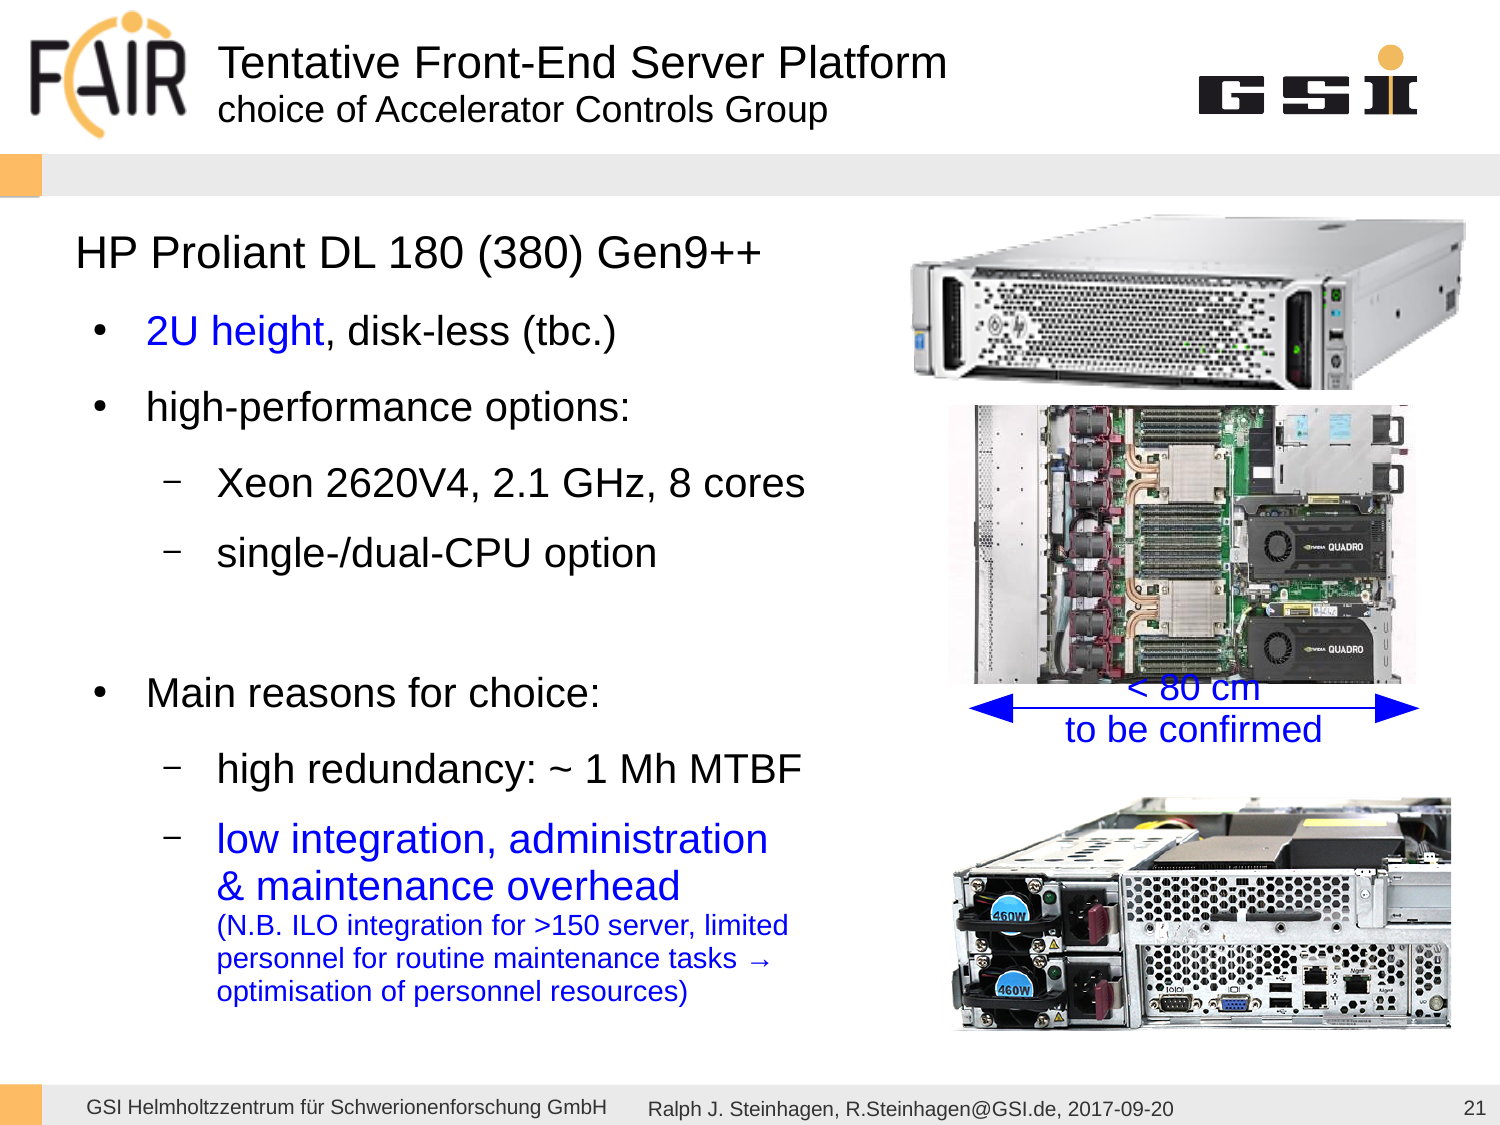

# Tentative Front-End Server Platform choice of Accelerator Controls Group
HP Proliant DL 180 (380) Gen9++
2U height, disk-less (tbc.)
high-performance options:
Xeon 2620V4, 2.1 GHz, 8 cores
single-/dual-CPU option
Main reasons for choice:
high redundancy: ~ 1 Mh MTBF
low integration, administration & maintenance overhead (N.B. ILO integration for >150 server, limited personnel for routine maintenance tasks → optimisation of personnel resources)
< 80 cm
to be confirmed